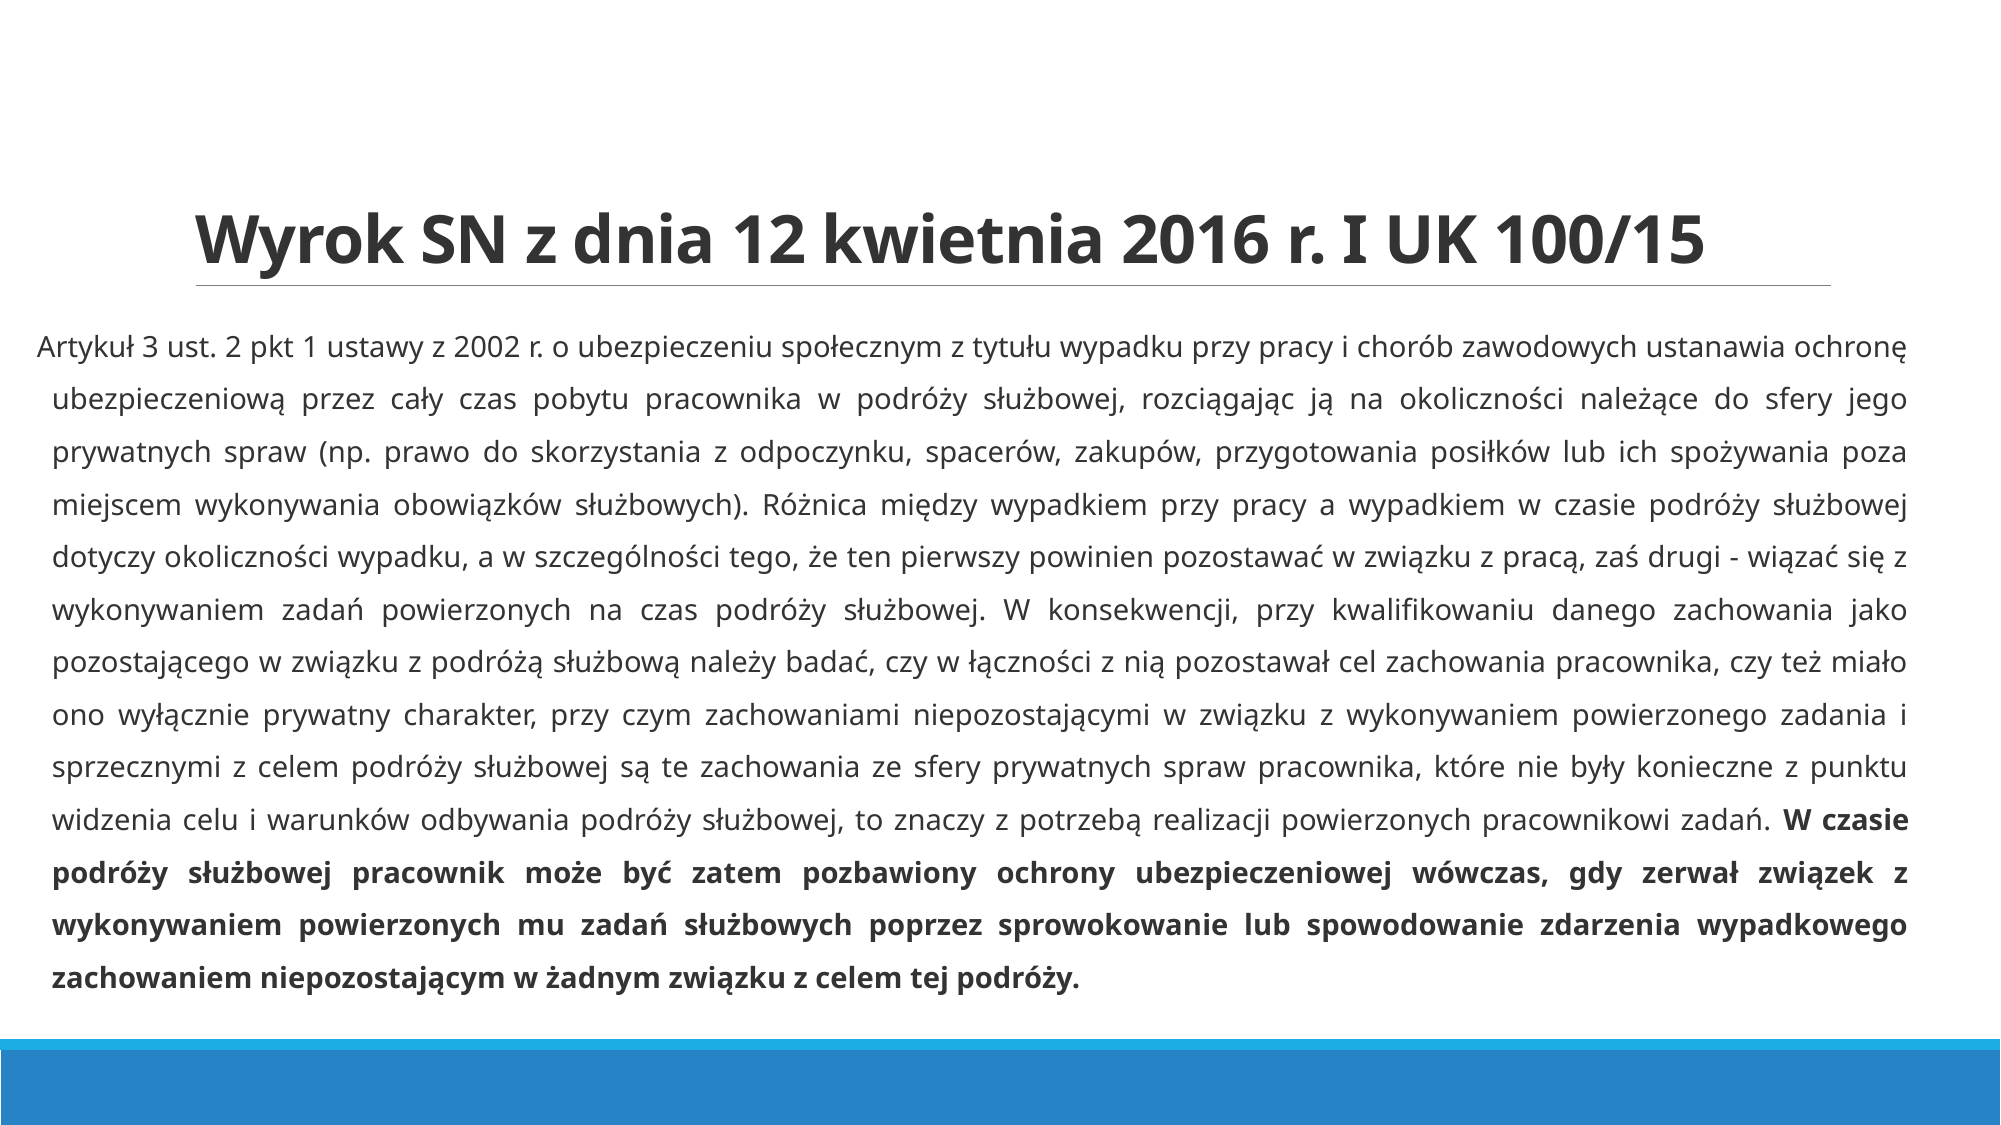

# Wyrok SN z dnia 12 kwietnia 2016 r. I UK 100/15
Artykuł 3 ust. 2 pkt 1 ustawy z 2002 r. o ubezpieczeniu społecznym z tytułu wypadku przy pracy i chorób zawodowych ustanawia ochronę ubezpieczeniową przez cały czas pobytu pracownika w podróży służbowej, rozciągając ją na okoliczności należące do sfery jego prywatnych spraw (np. prawo do skorzystania z odpoczynku, spacerów, zakupów, przygotowania posiłków lub ich spożywania poza miejscem wykonywania obowiązków służbowych). Różnica między wypadkiem przy pracy a wypadkiem w czasie podróży służbowej dotyczy okoliczności wypadku, a w szczególności tego, że ten pierwszy powinien pozostawać w związku z pracą, zaś drugi - wiązać się z wykonywaniem zadań powierzonych na czas podróży służbowej. W konsekwencji, przy kwalifikowaniu danego zachowania jako pozostającego w związku z podróżą służbową należy badać, czy w łączności z nią pozostawał cel zachowania pracownika, czy też miało ono wyłącznie prywatny charakter, przy czym zachowaniami niepozostającymi w związku z wykonywaniem powierzonego zadania i sprzecznymi z celem podróży służbowej są te zachowania ze sfery prywatnych spraw pracownika, które nie były konieczne z punktu widzenia celu i warunków odbywania podróży służbowej, to znaczy z potrzebą realizacji powierzonych pracownikowi zadań. W czasie podróży służbowej pracownik może być zatem pozbawiony ochrony ubezpieczeniowej wówczas, gdy zerwał związek z wykonywaniem powierzonych mu zadań służbowych poprzez sprowokowanie lub spowodowanie zdarzenia wypadkowego zachowaniem niepozostającym w żadnym związku z celem tej podróży.